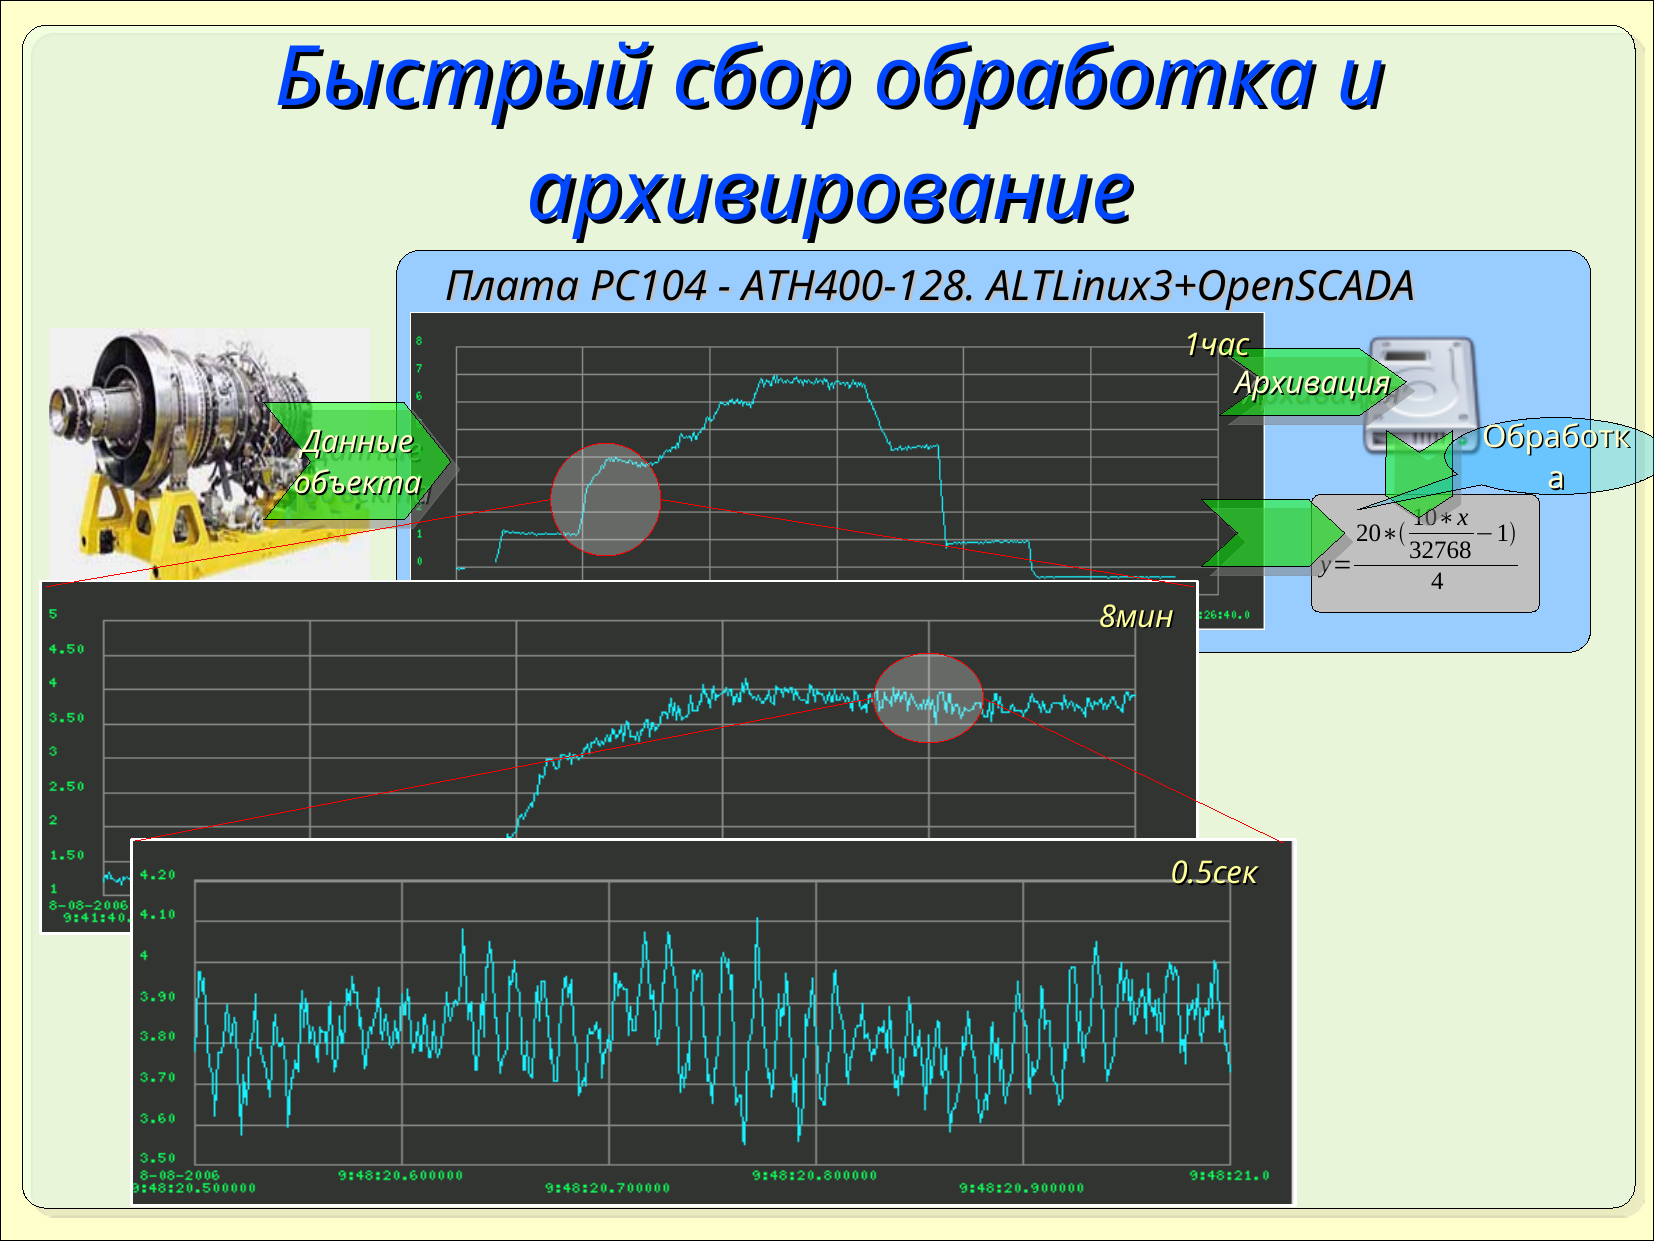

# Быстрый сбор обработка и архивирование
Плата PC104 - ATH400-128. ALTLinux3+OpenSCADA
1час
Архивация
Данные
объекта
Обработка
8мин
0.5сек